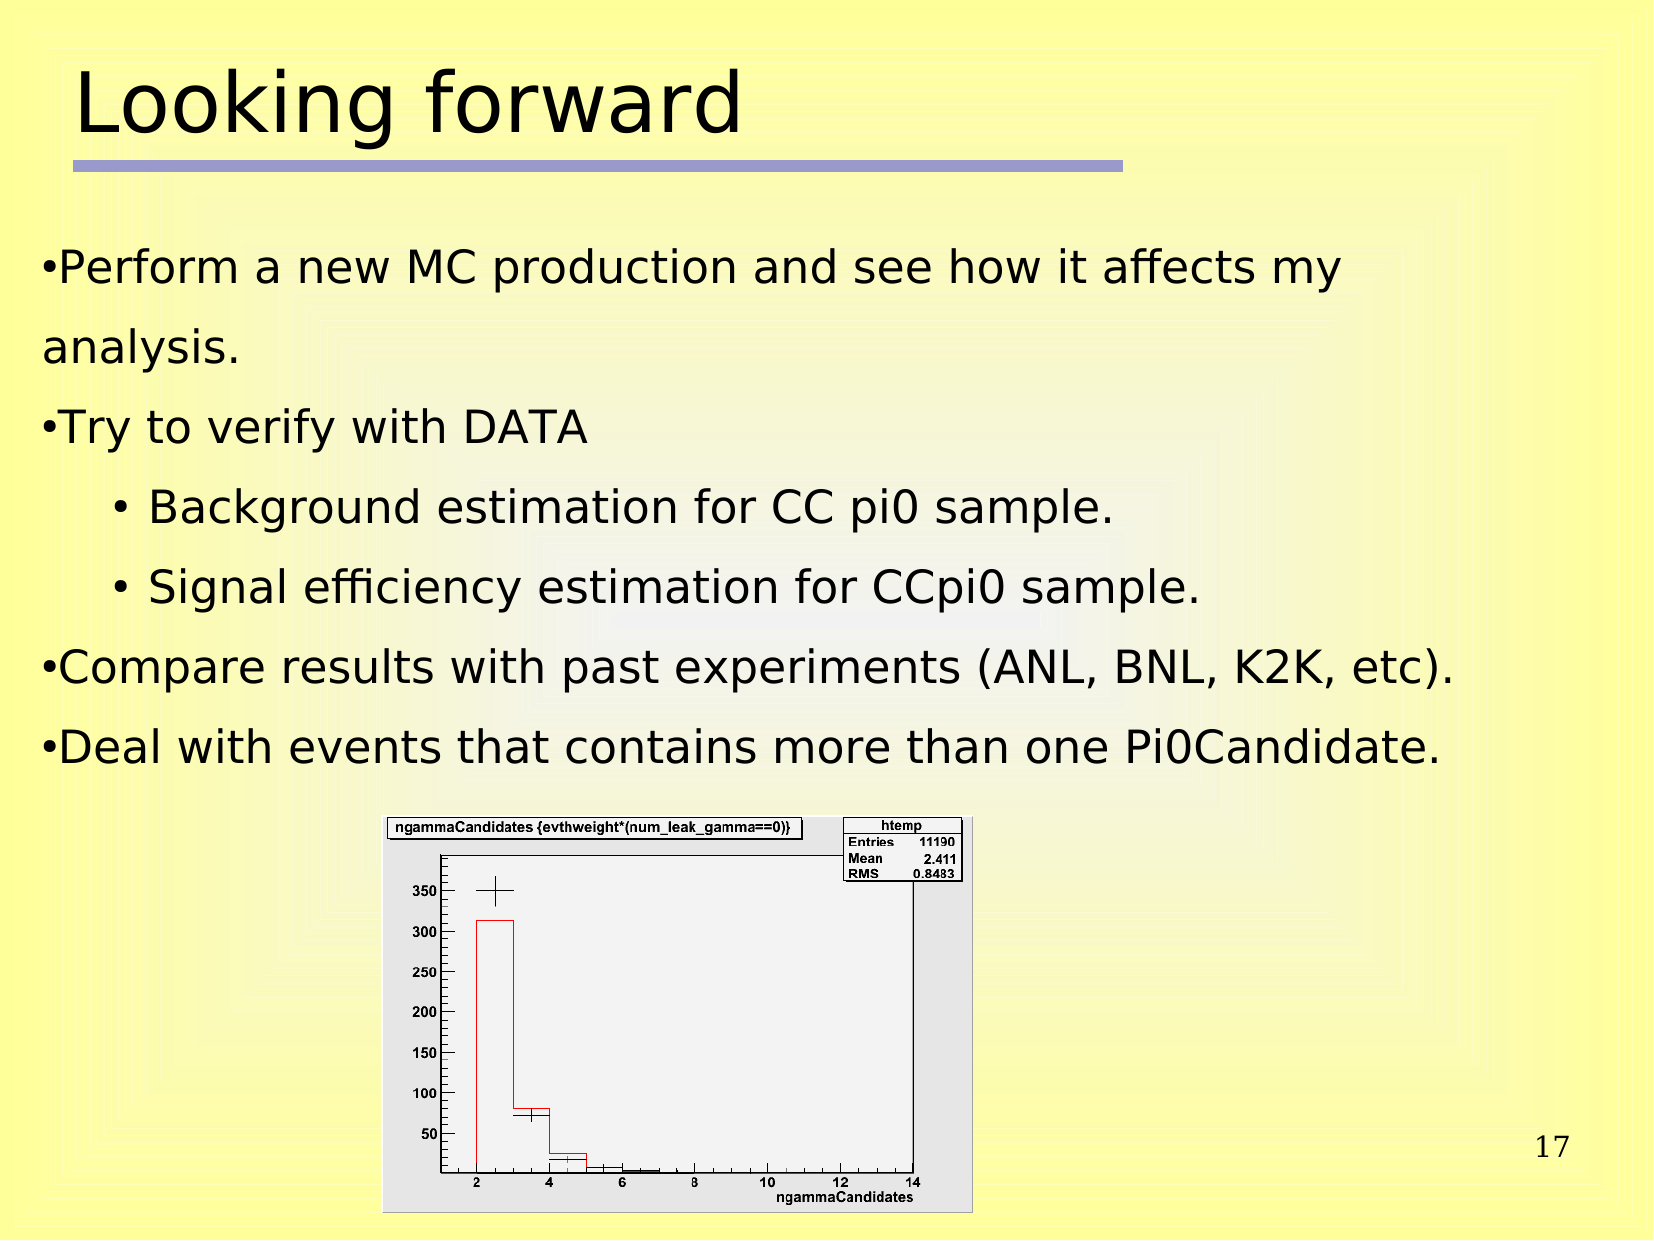

# Looking forward
Perform a new MC production and see how it affects my analysis.
Try to verify with DATA
Background estimation for CC pi0 sample.
Signal efficiency estimation for CCpi0 sample.
Compare results with past experiments (ANL, BNL, K2K, etc).
Deal with events that contains more than one Pi0Candidate.
17